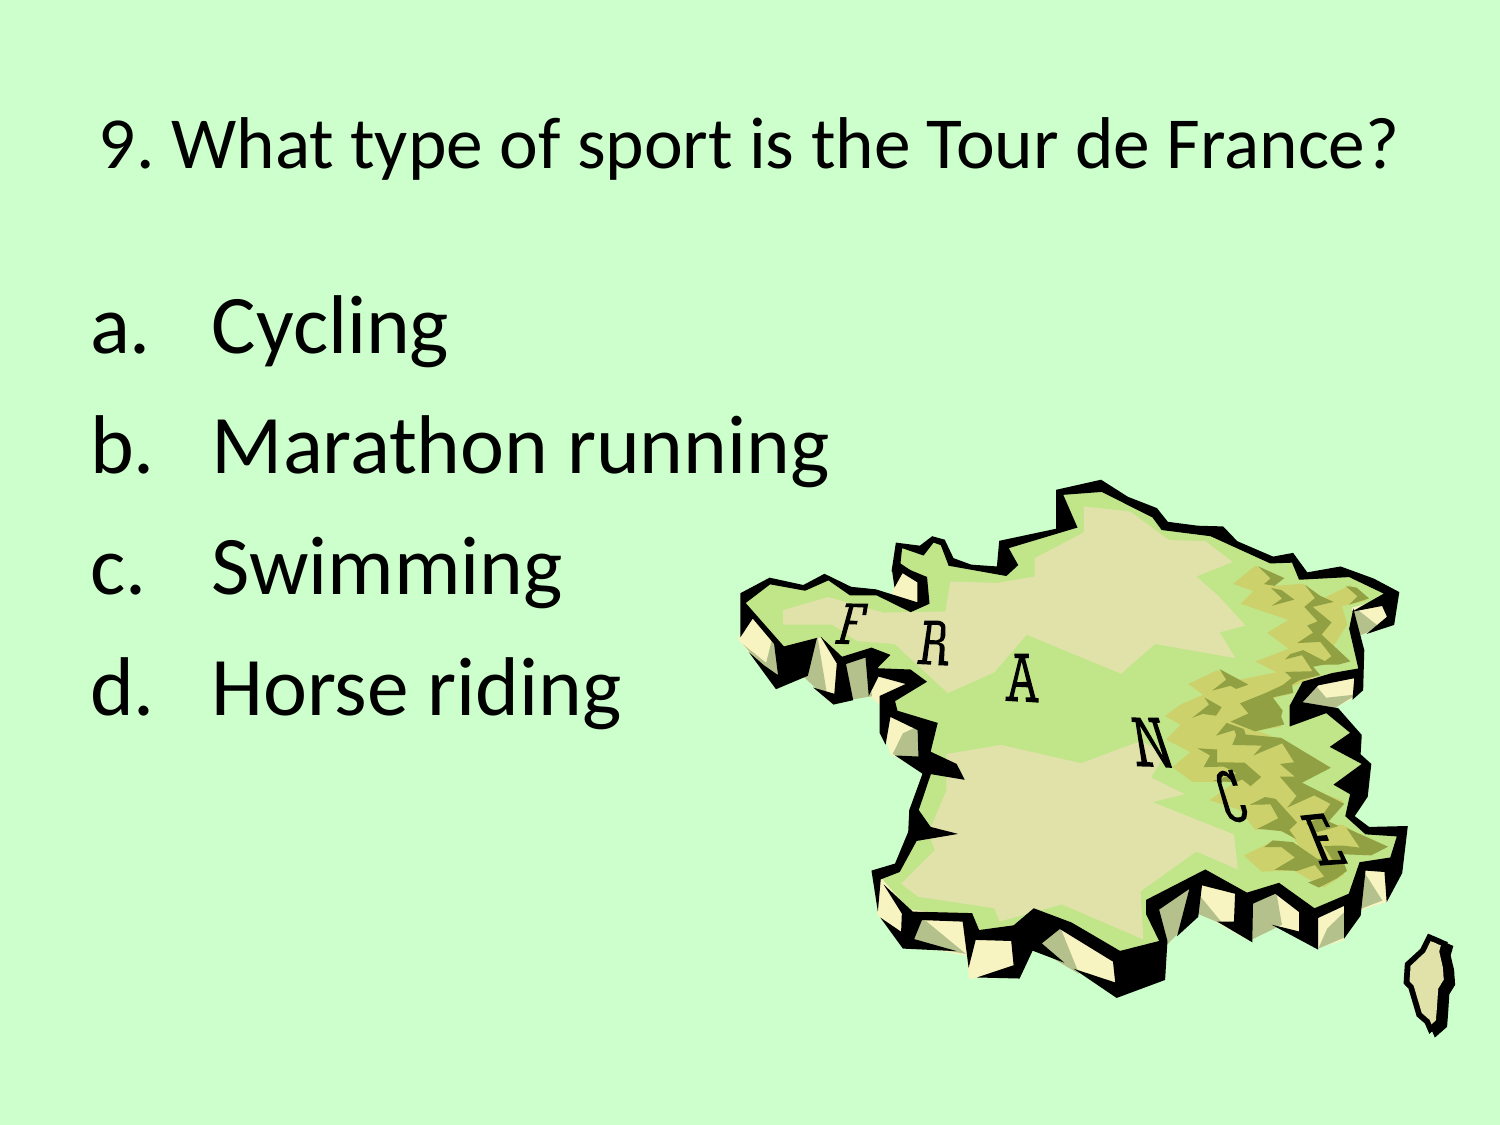

# 9. What type of sport is the Tour de France?
Cycling
Marathon running
Swimming
Horse riding